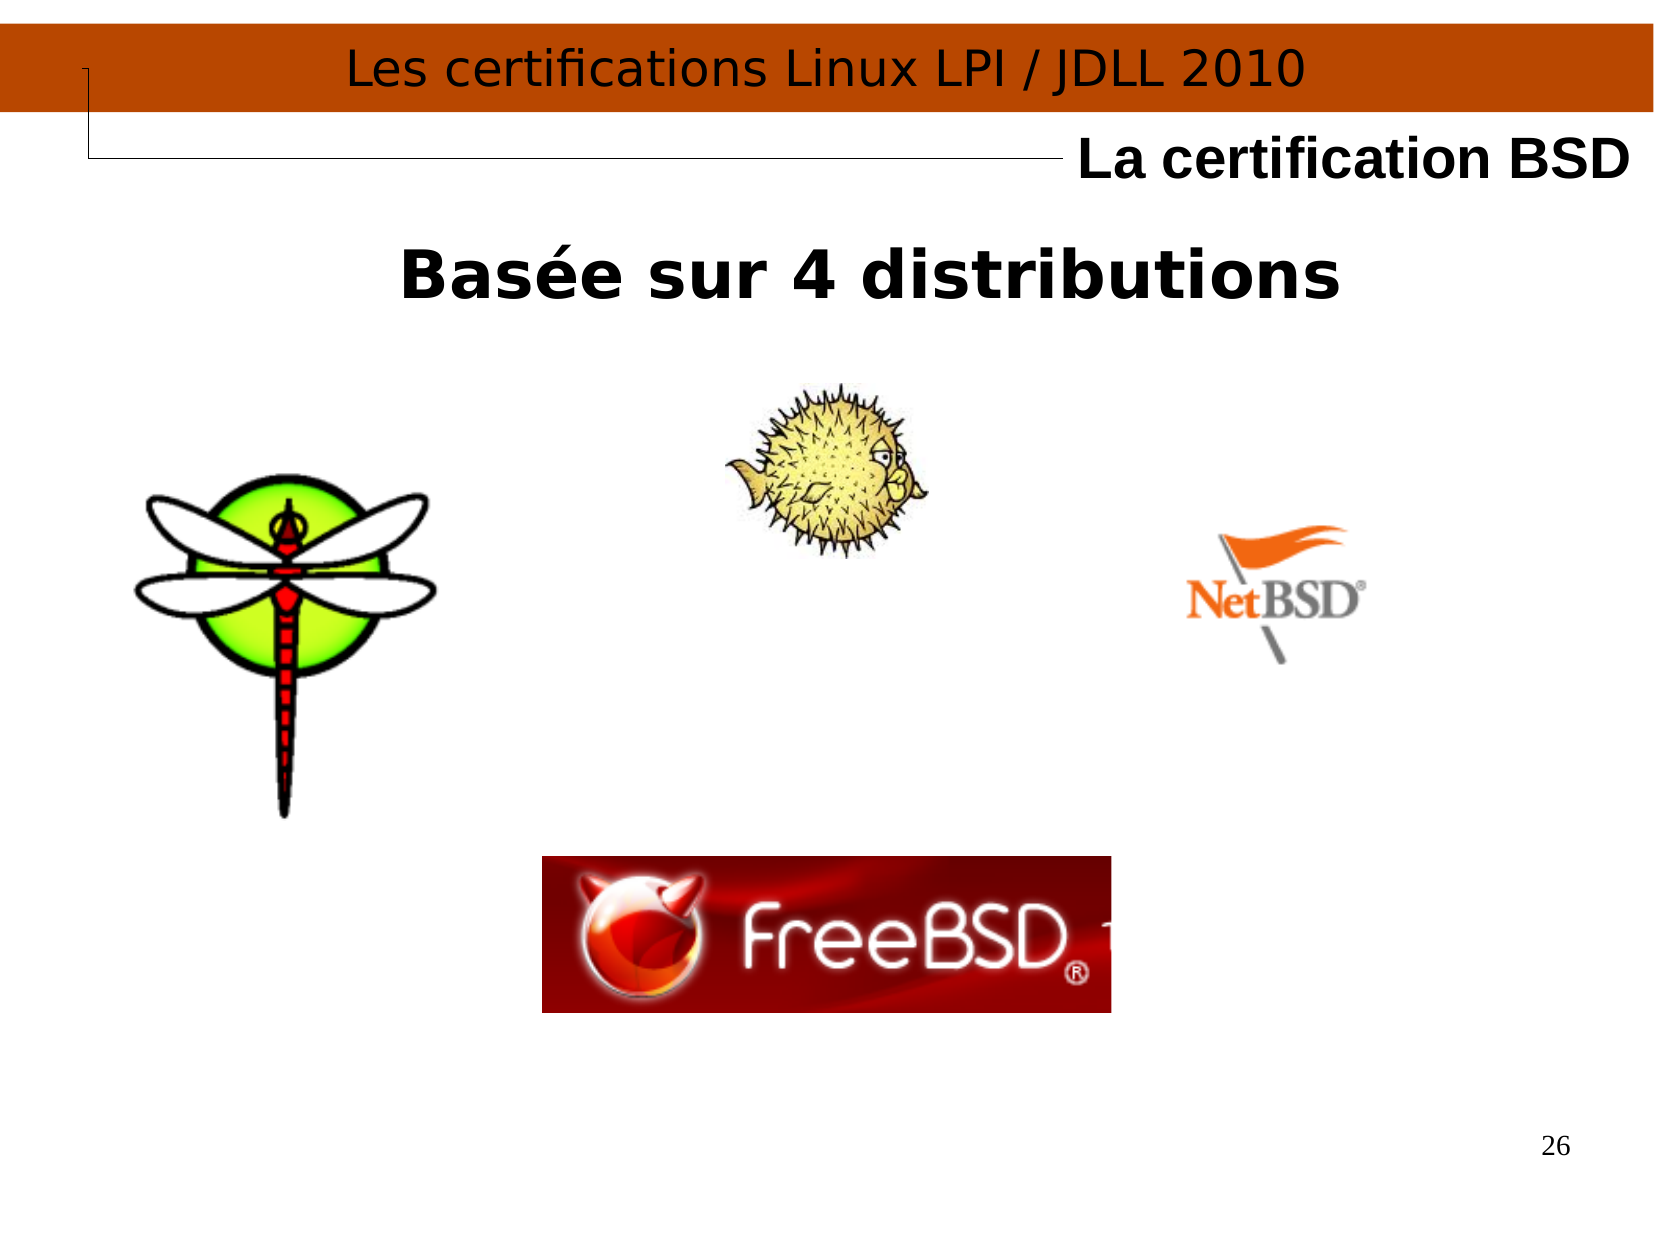

# Les certifications Linux LPI / JDLL 2010
La certification BSD
Basée sur 4 distributions
26